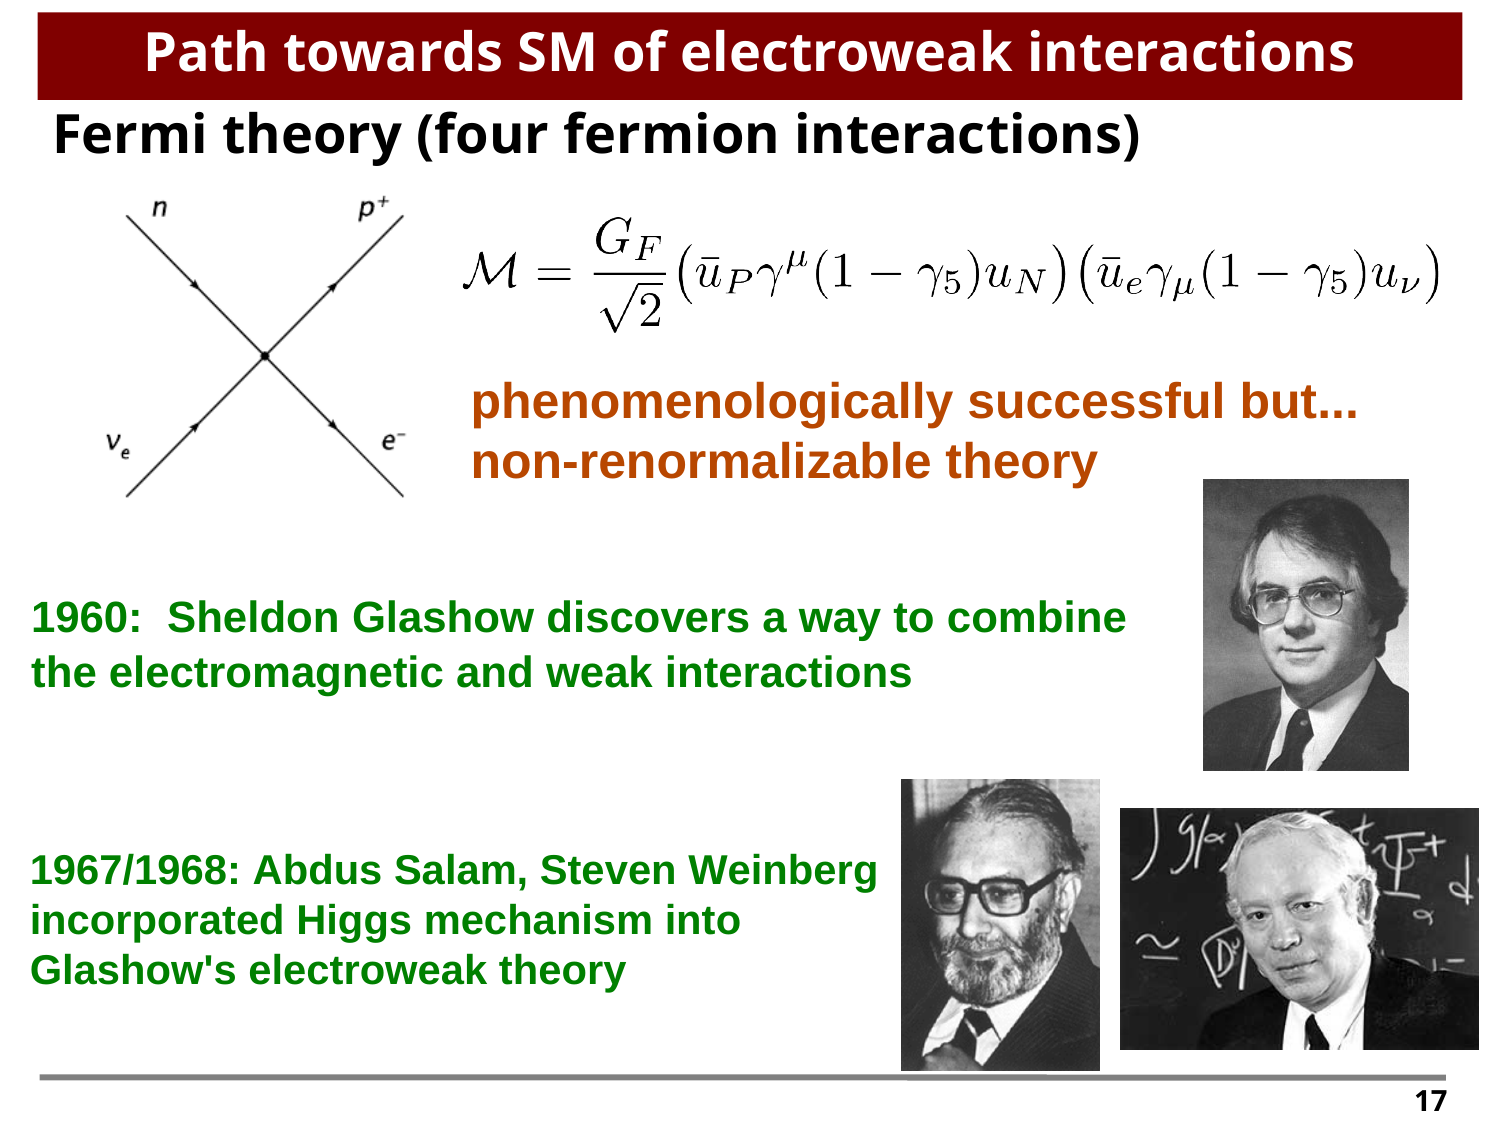

# Path towards SM of electroweak interactions
Fermi theory (four fermion interactions)
phenomenologically successful but...
non-renormalizable theory
1960: Sheldon Glashow discovers a way to combine the electromagnetic and weak interactions
1967/1968: Abdus Salam, Steven Weinberg incorporated Higgs mechanism into Glashow's electroweak theory